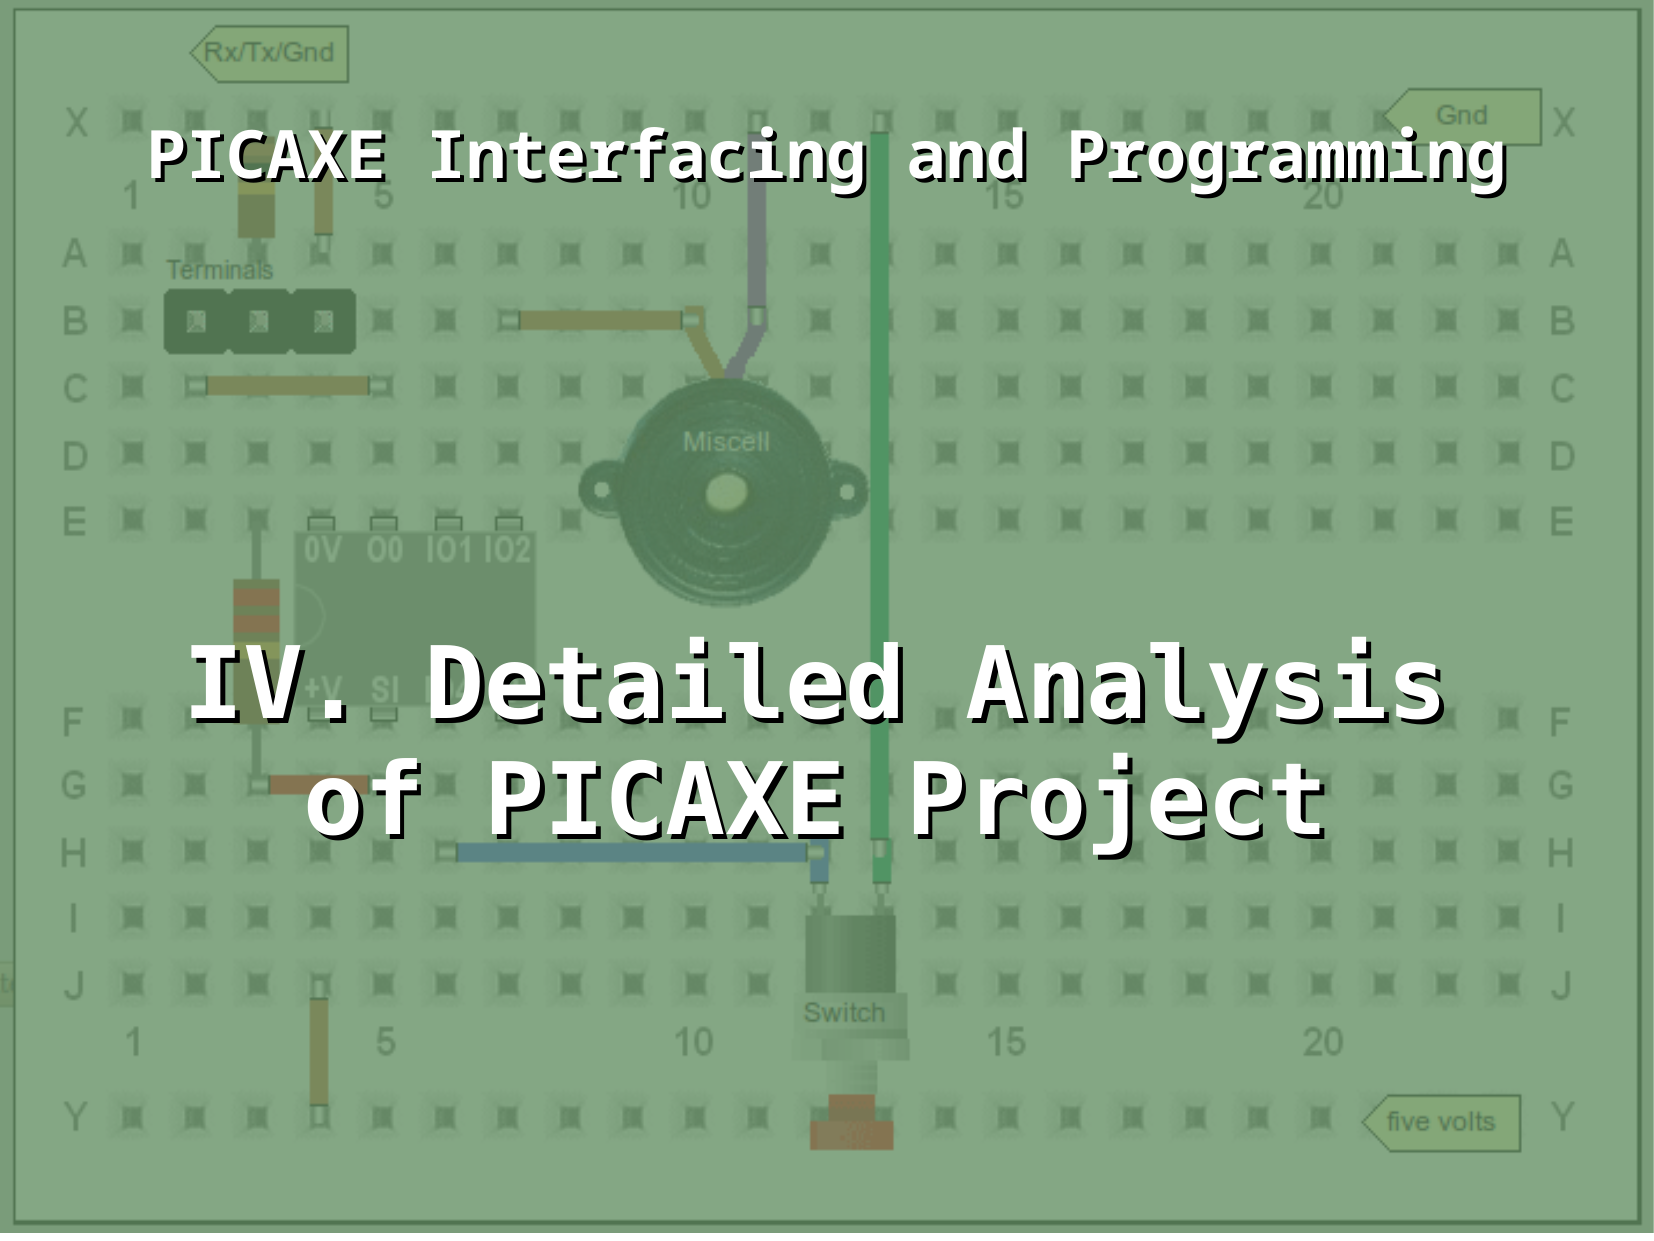

# PICAXE Interfacing and Programming
IV. Detailed Analysis
of PICAXE Project